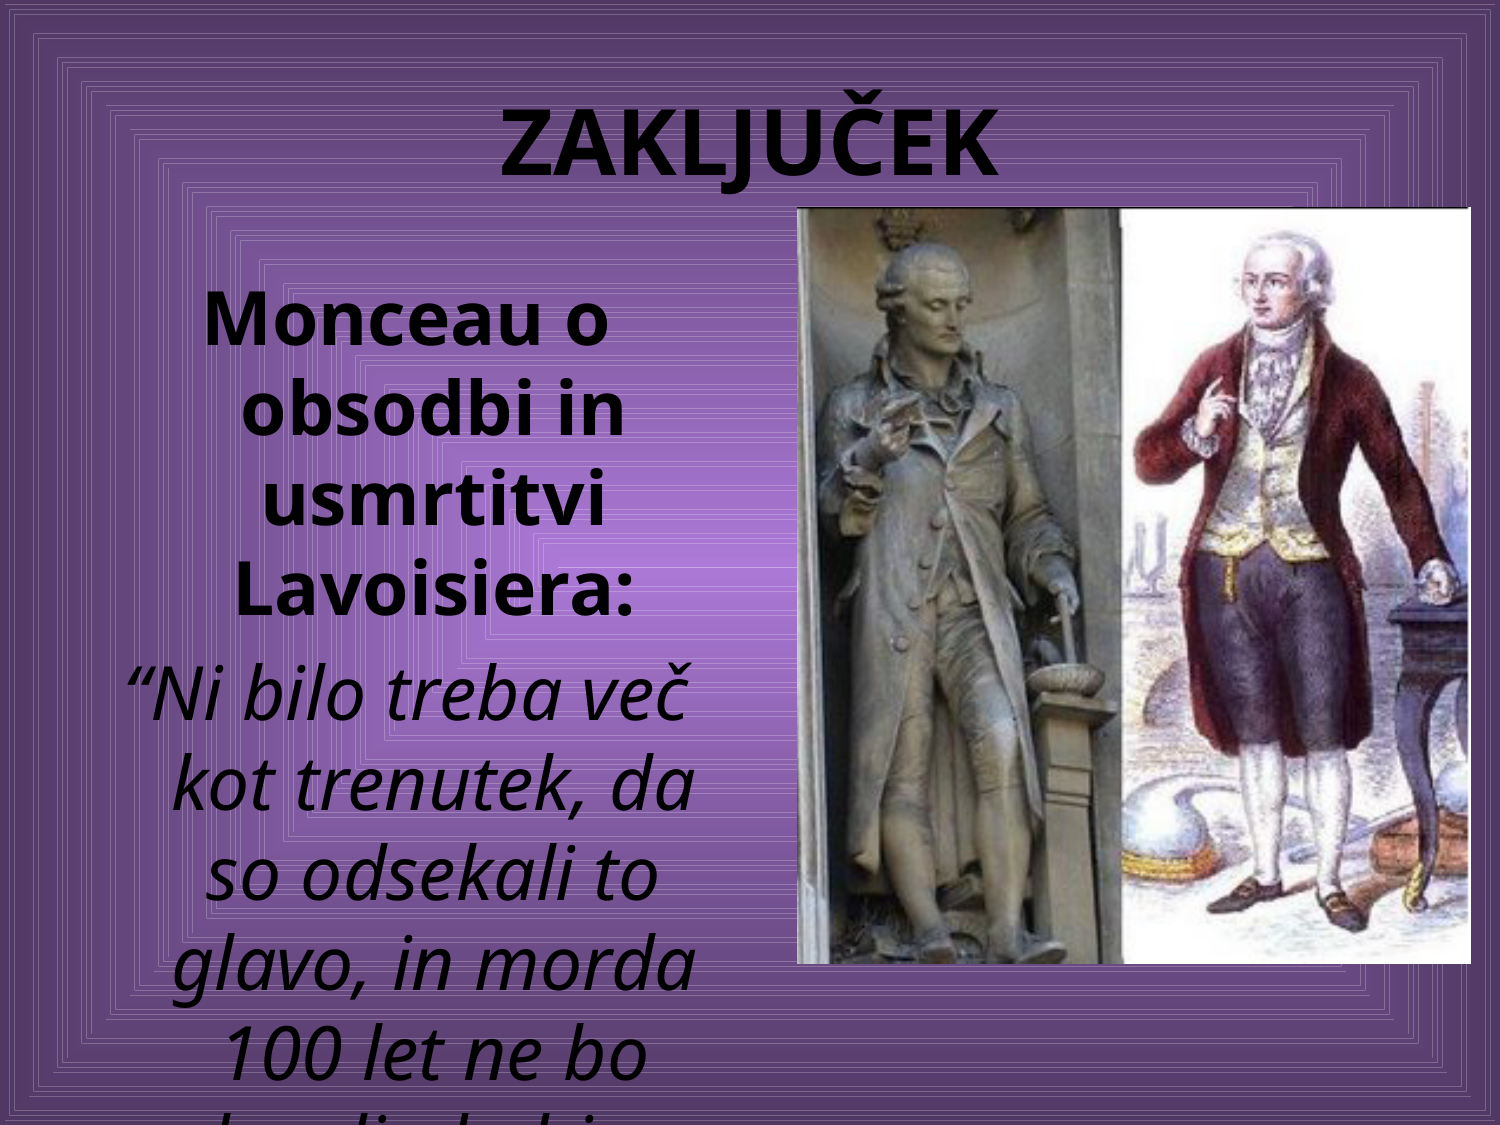

# ZAKLJUČEK
Monceau o obsodbi in usmrtitvi Lavoisiera:
“Ni bilo treba več kot trenutek, da so odsekali to glavo, in morda 100 let ne bo dovolj, da bi se spet rodila takšna glava.”